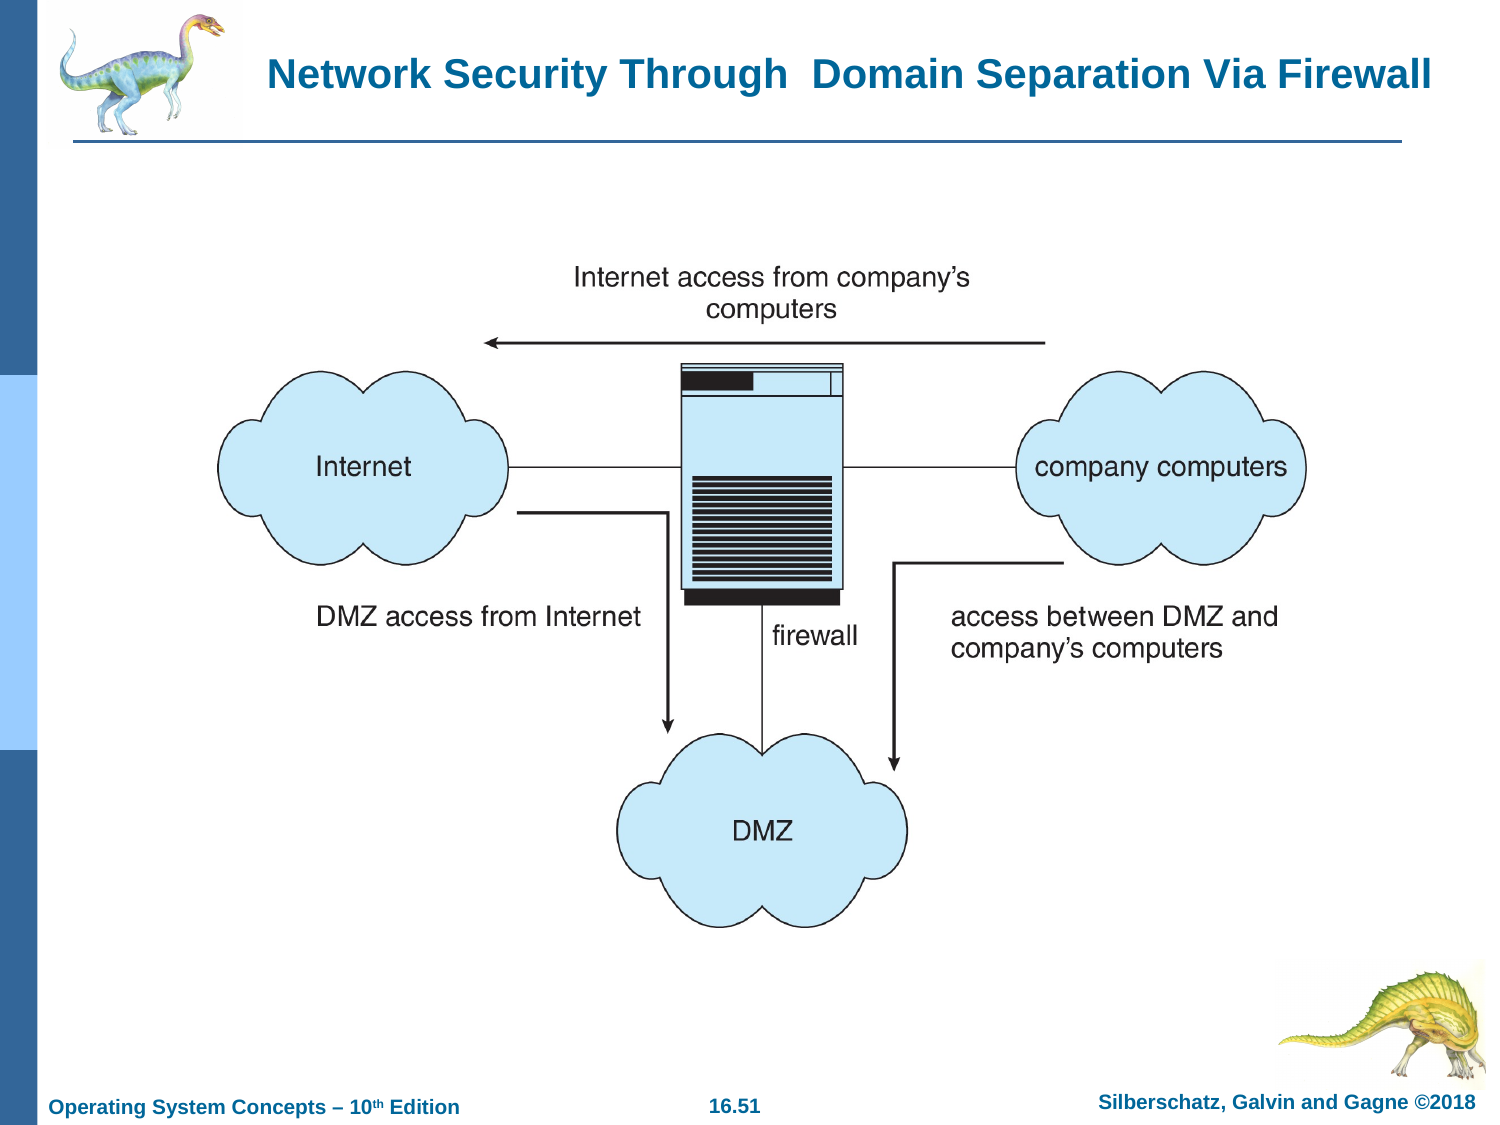

# Network Security Through Domain Separation Via Firewall